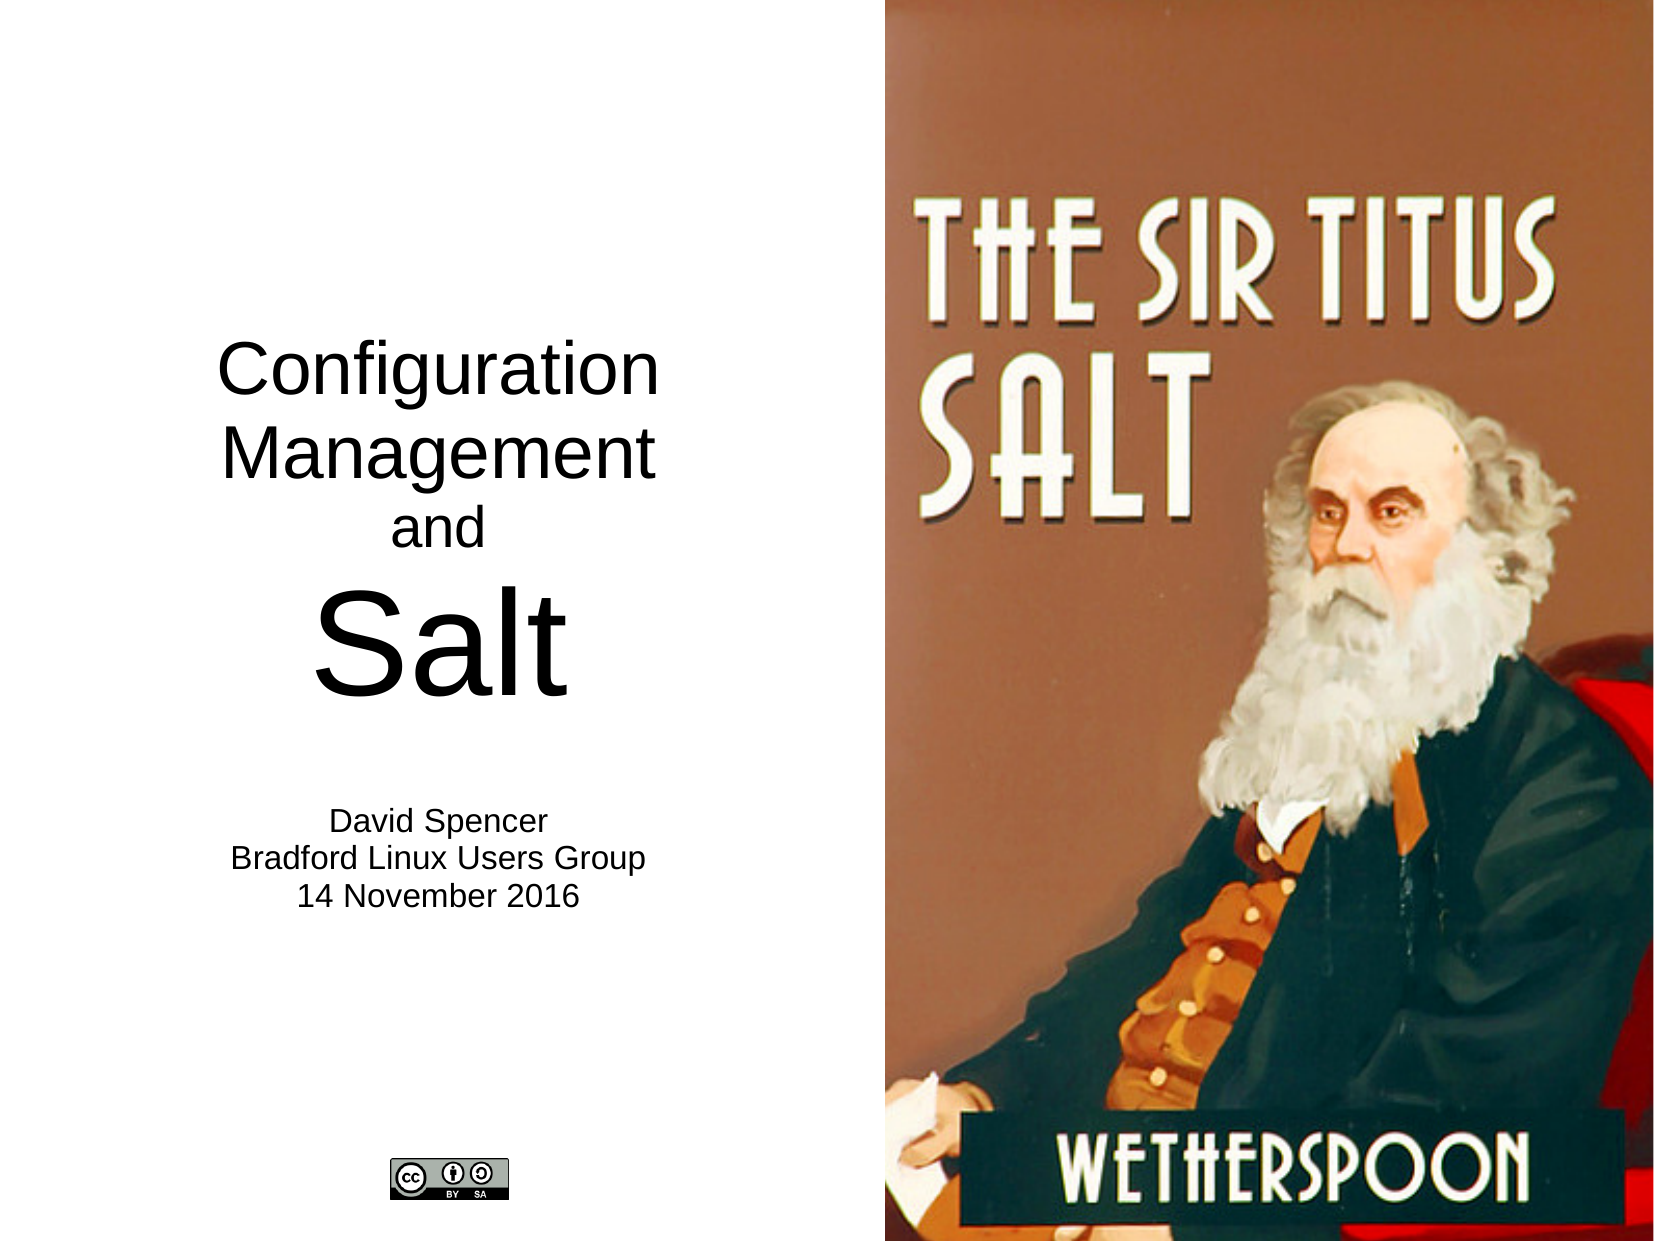

# Configuration Management
and
Salt
David Spencer
Bradford Linux Users Group
14 November 2016